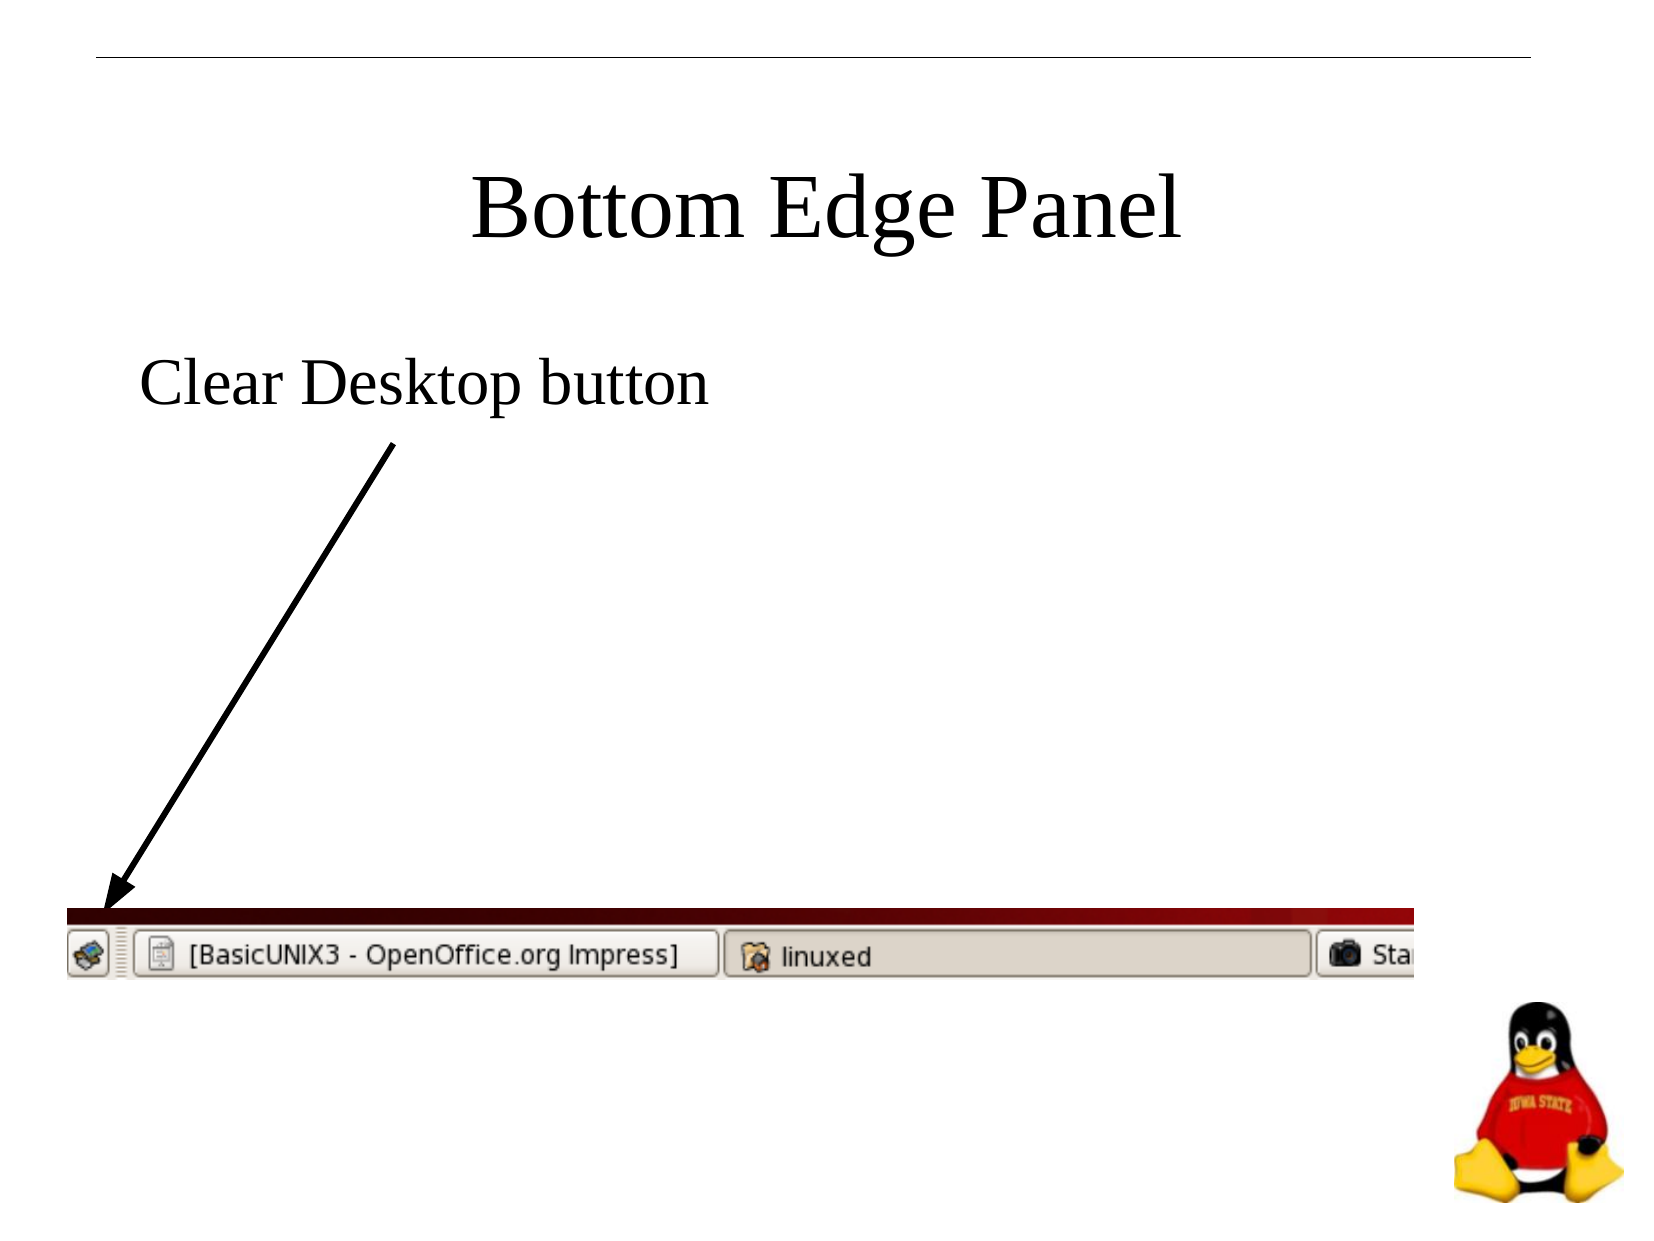

# Bottom Edge Panel
Clear Desktop button